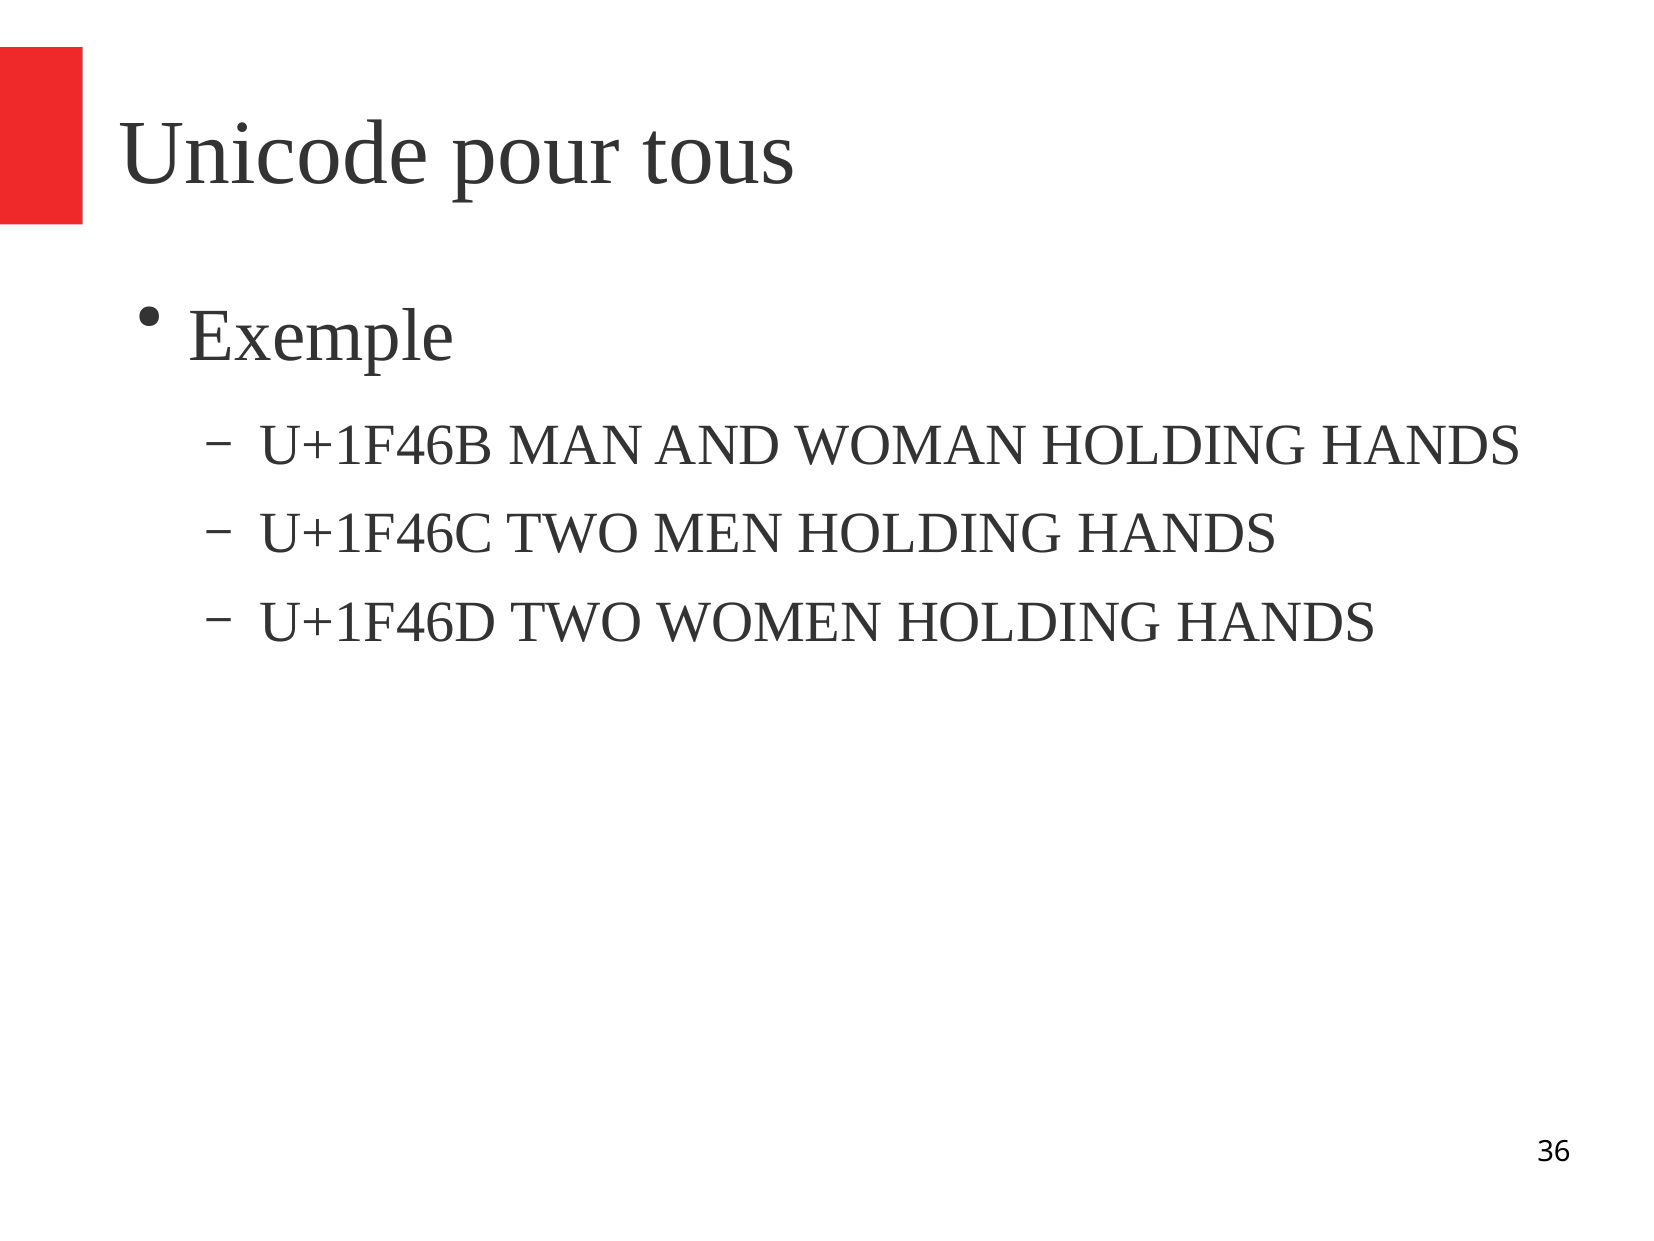

# Unicode pour tous
Exemple 👫 👬 👭
U+1F46B MAN AND WOMAN HOLDING HANDS
U+1F46C TWO MEN HOLDING HANDS
U+1F46D TWO WOMEN HOLDING HANDS
36